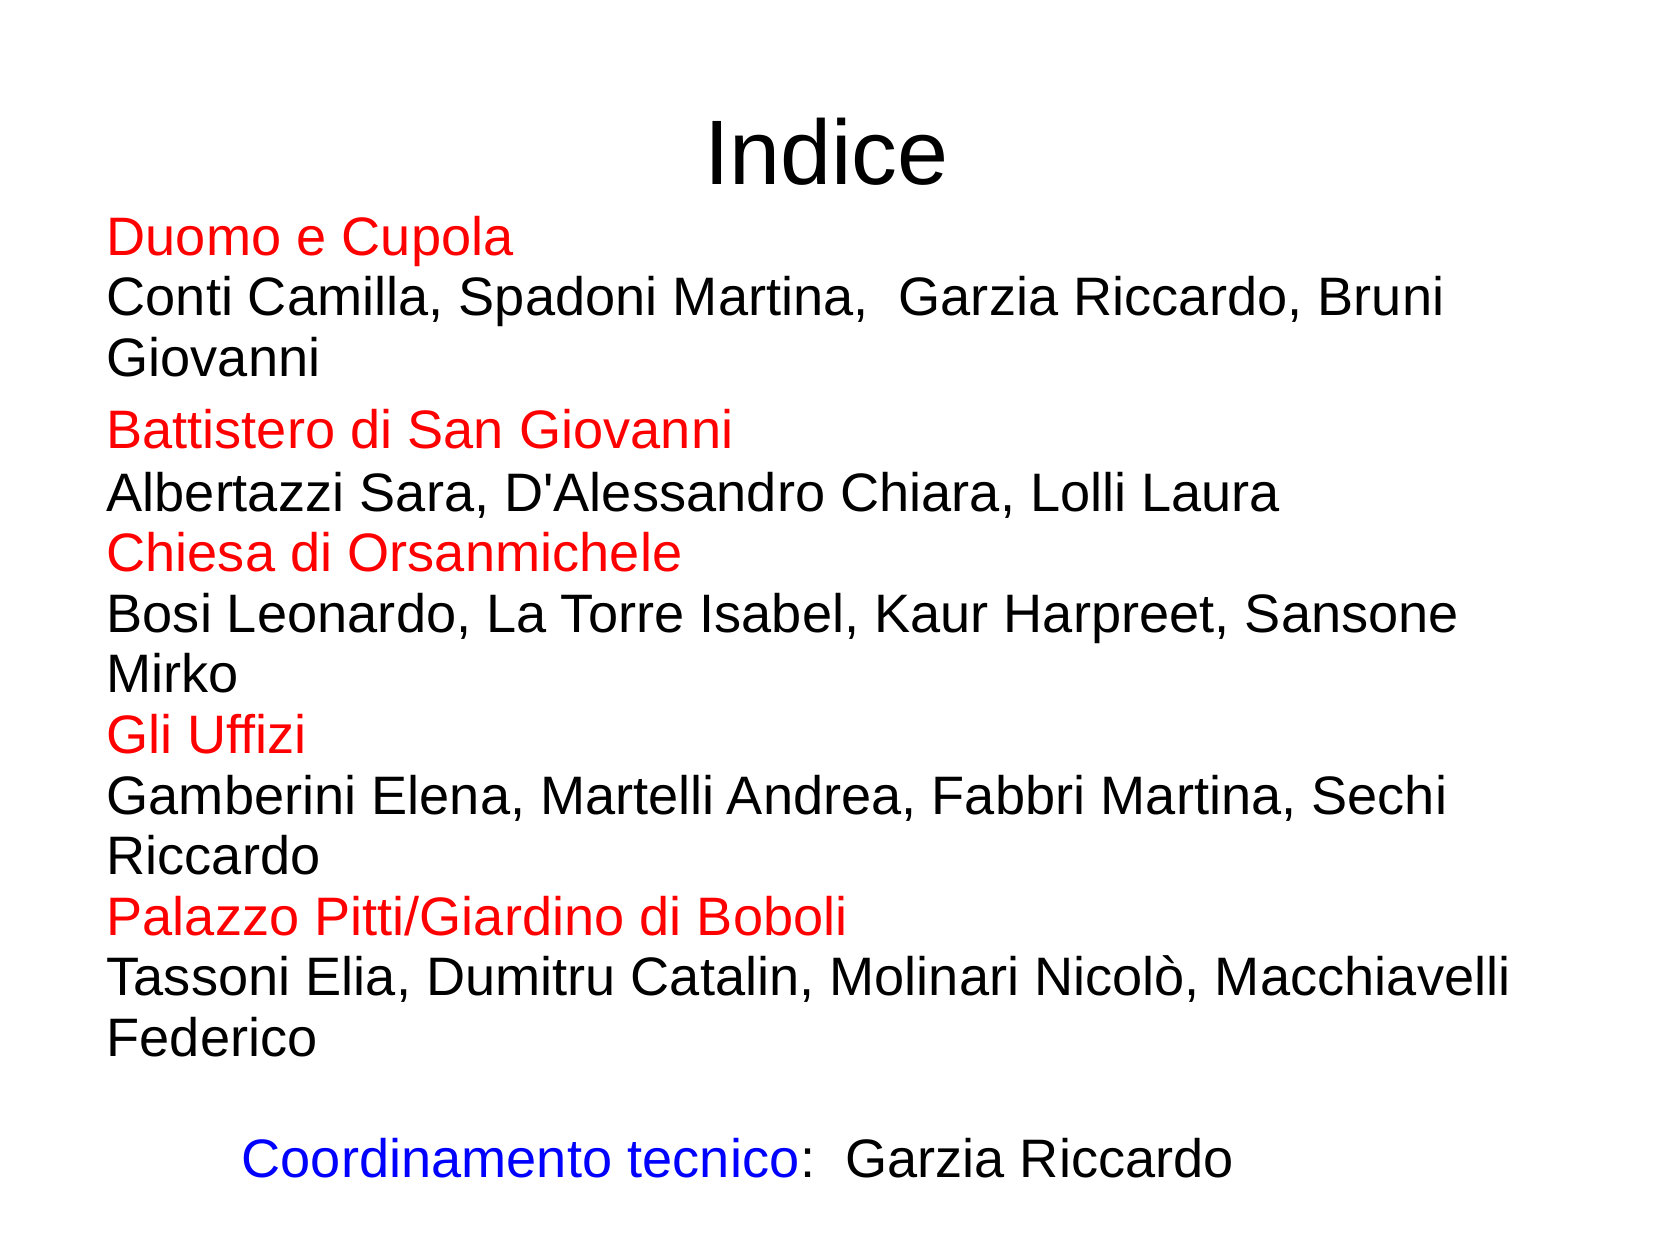

# Indice
Duomo e Cupola
Conti Camilla, Spadoni Martina, Garzia Riccardo, Bruni Giovanni
Battistero di San Giovanni
Albertazzi Sara, D'Alessandro Chiara, Lolli Laura
Chiesa di Orsanmichele
Bosi Leonardo, La Torre Isabel, Kaur Harpreet, Sansone Mirko
Gli Uffizi
Gamberini Elena, Martelli Andrea, Fabbri Martina, Sechi Riccardo
Palazzo Pitti/Giardino di Boboli
Tassoni Elia, Dumitru Catalin, Molinari Nicolò, Macchiavelli Federico
 Coordinamento tecnico: Garzia Riccardo